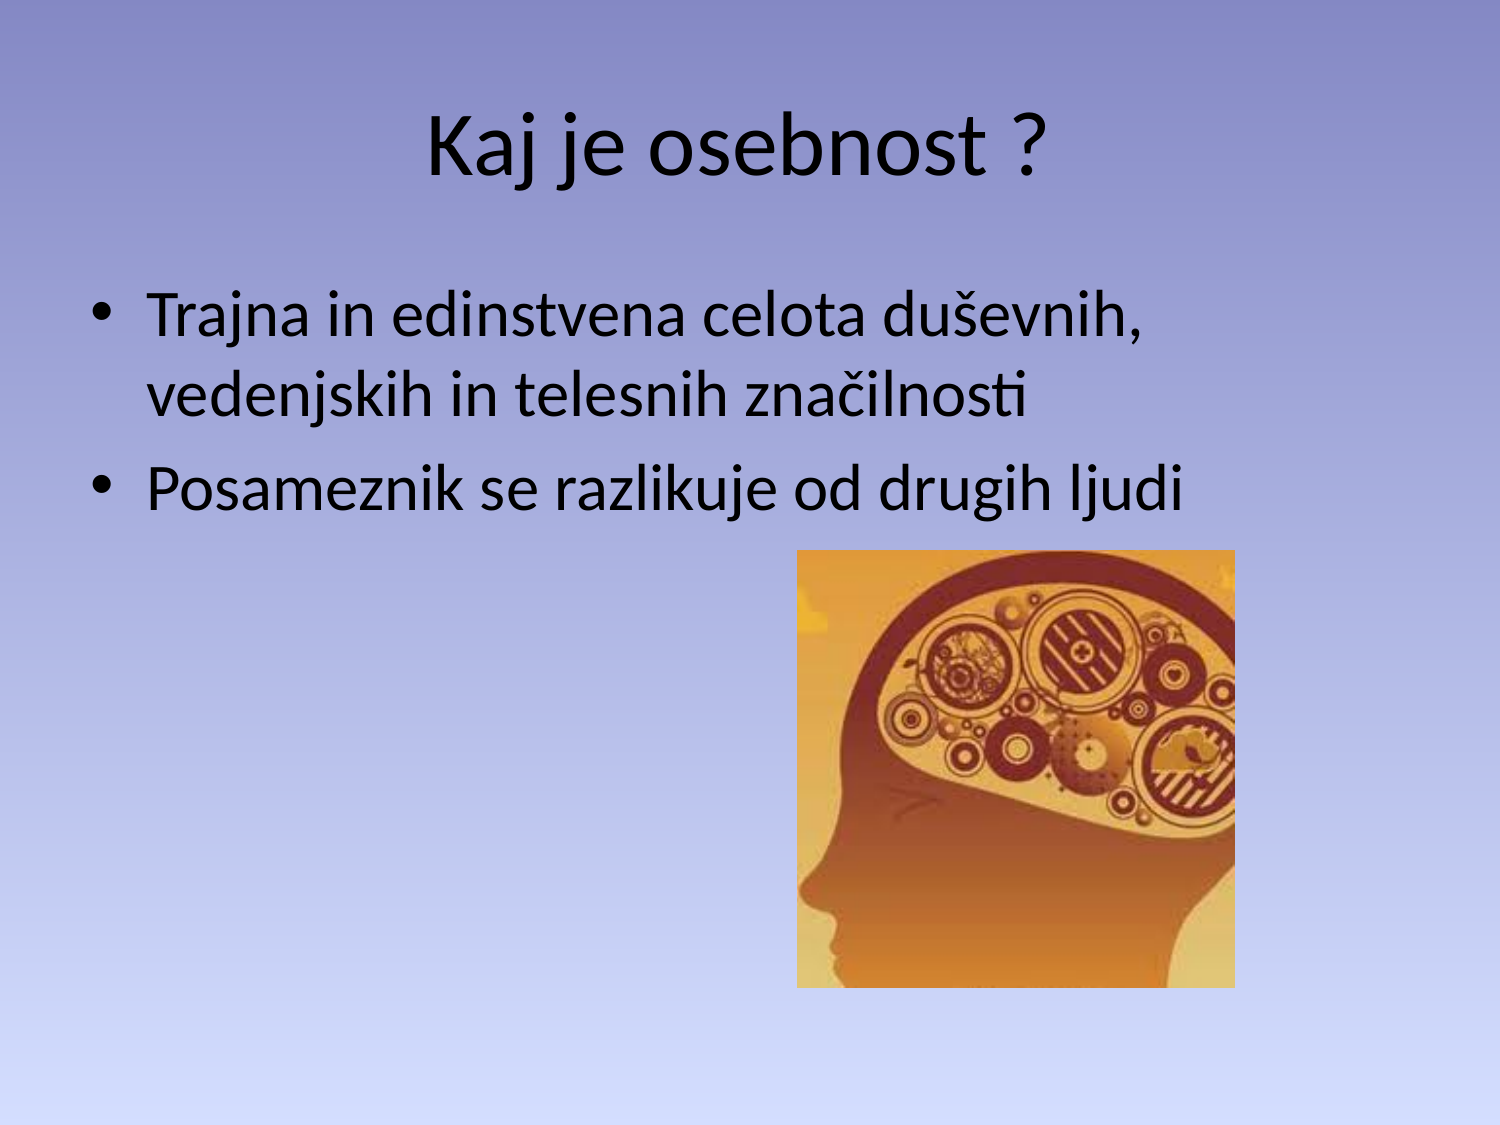

# Kaj je osebnost ?
Trajna in edinstvena celota duševnih, vedenjskih in telesnih značilnosti
Posameznik se razlikuje od drugih ljudi